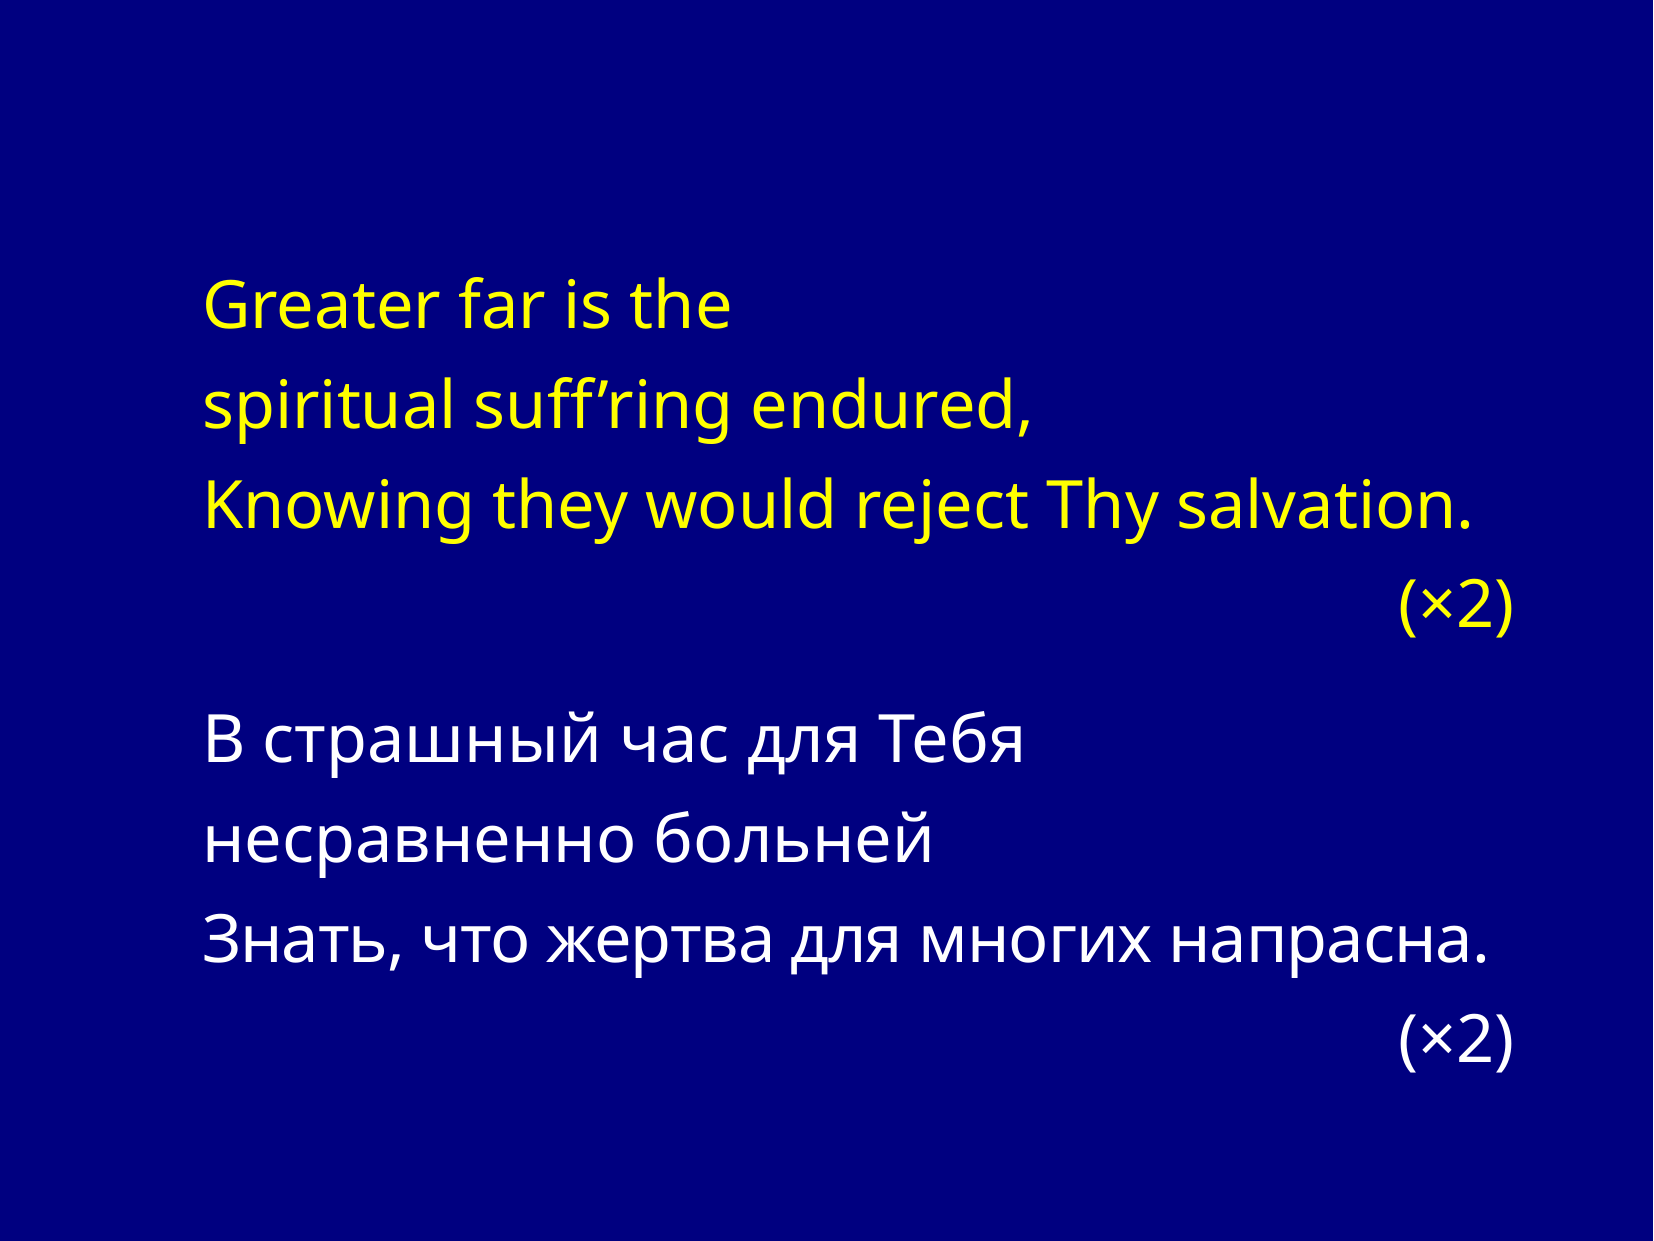

Greater far is the
	spiritual suff’ring endured,
	Knowing they would reject Thy salvation.
			(×2)
	В страшный час для Тебя
	несравненно больней
	Знать, что жертва для многих напрасна.
			(×2)